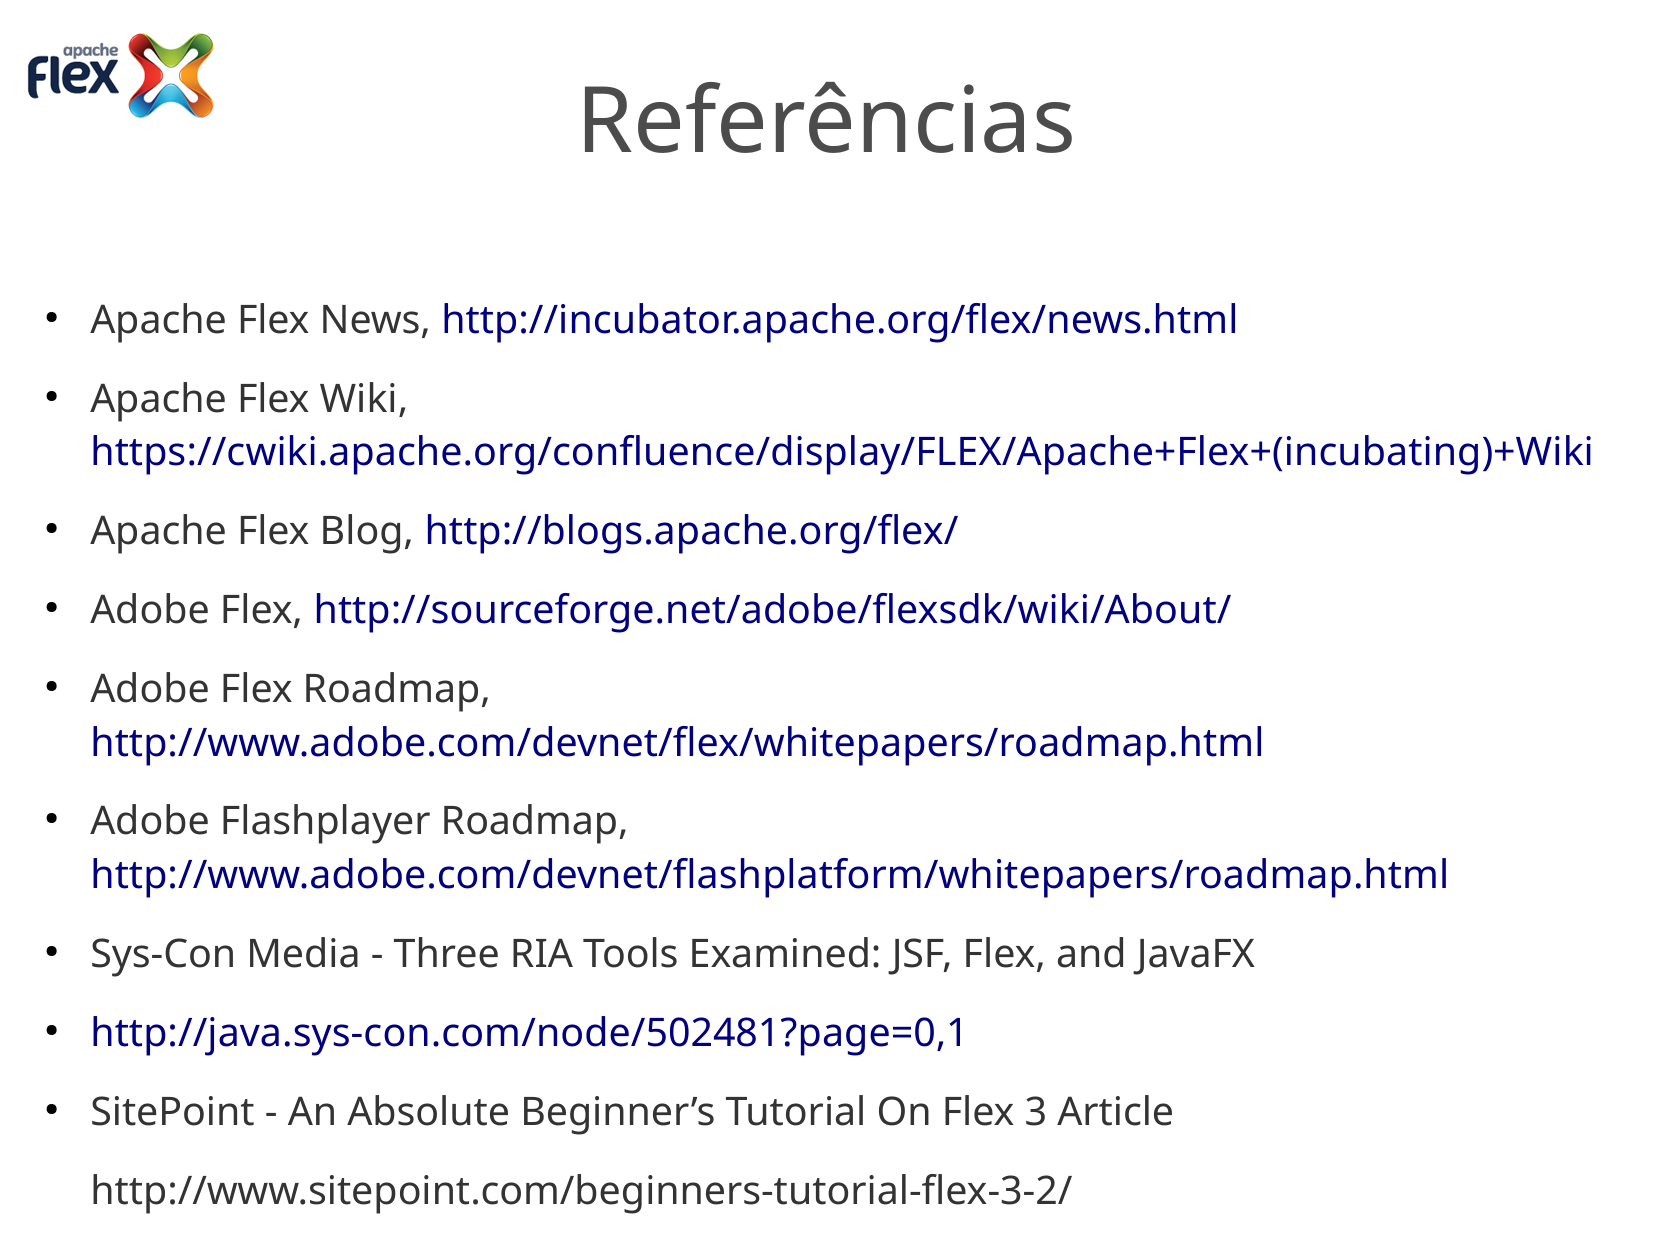

# Referências
Apache Flex News, http://incubator.apache.org/flex/news.html
Apache Flex Wiki,https://cwiki.apache.org/confluence/display/FLEX/Apache+Flex+(incubating)+Wiki
Apache Flex Blog, http://blogs.apache.org/flex/
Adobe Flex, http://sourceforge.net/adobe/flexsdk/wiki/About/
Adobe Flex Roadmap, http://www.adobe.com/devnet/flex/whitepapers/roadmap.html
Adobe Flashplayer Roadmap, http://www.adobe.com/devnet/flashplatform/whitepapers/roadmap.html
Sys-Con Media - Three RIA Tools Examined: JSF, Flex, and JavaFX
http://java.sys-con.com/node/502481?page=0,1
SitePoint - An Absolute Beginner’s Tutorial On Flex 3 Article
http://www.sitepoint.com/beginners-tutorial-flex-3-2/